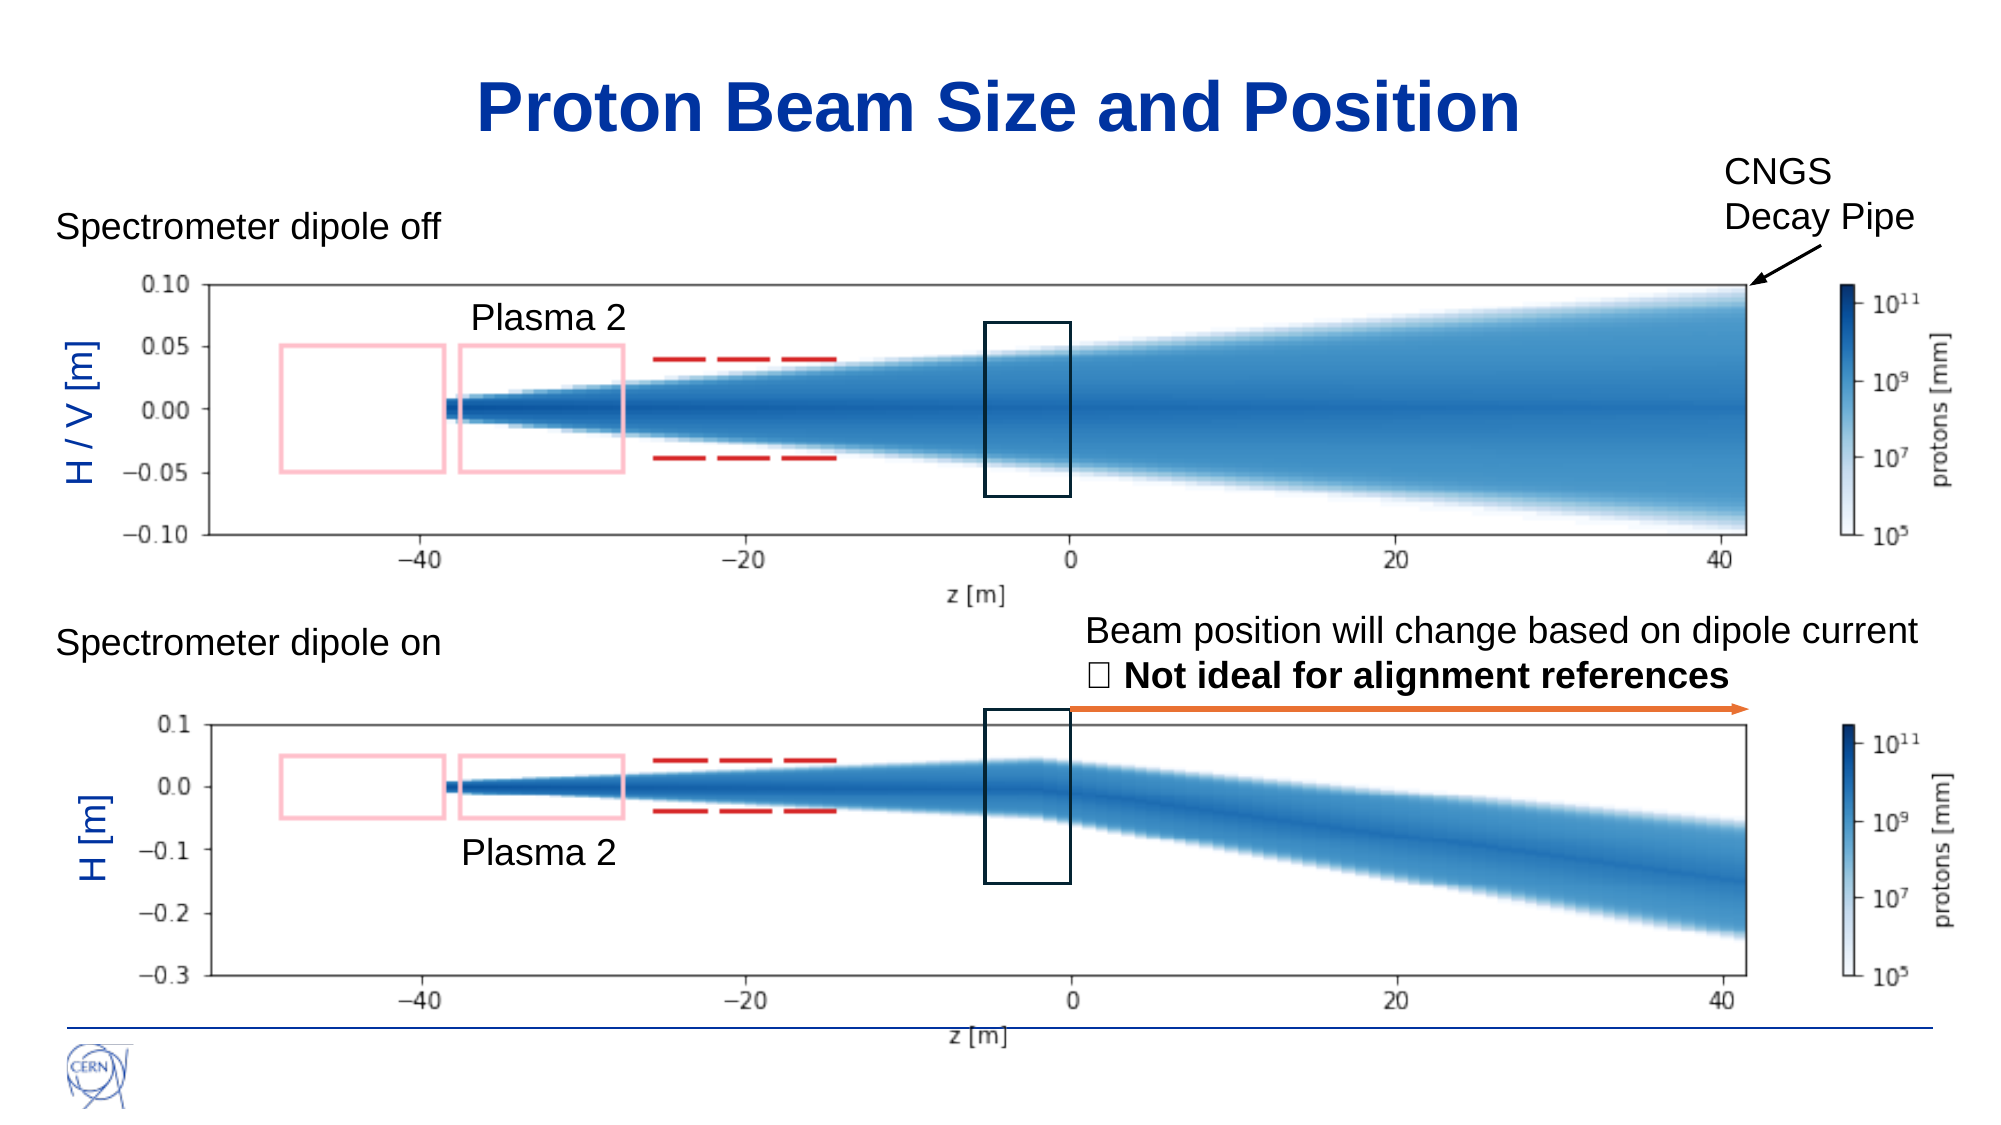

Proton Beam Size and Position
CNGS
Decay Pipe
Spectrometer dipole off
Plasma 2
H / V [m]
Beam position will change based on dipole current
 Not ideal for alignment references
Spectrometer dipole on
H [m]
Plasma 2